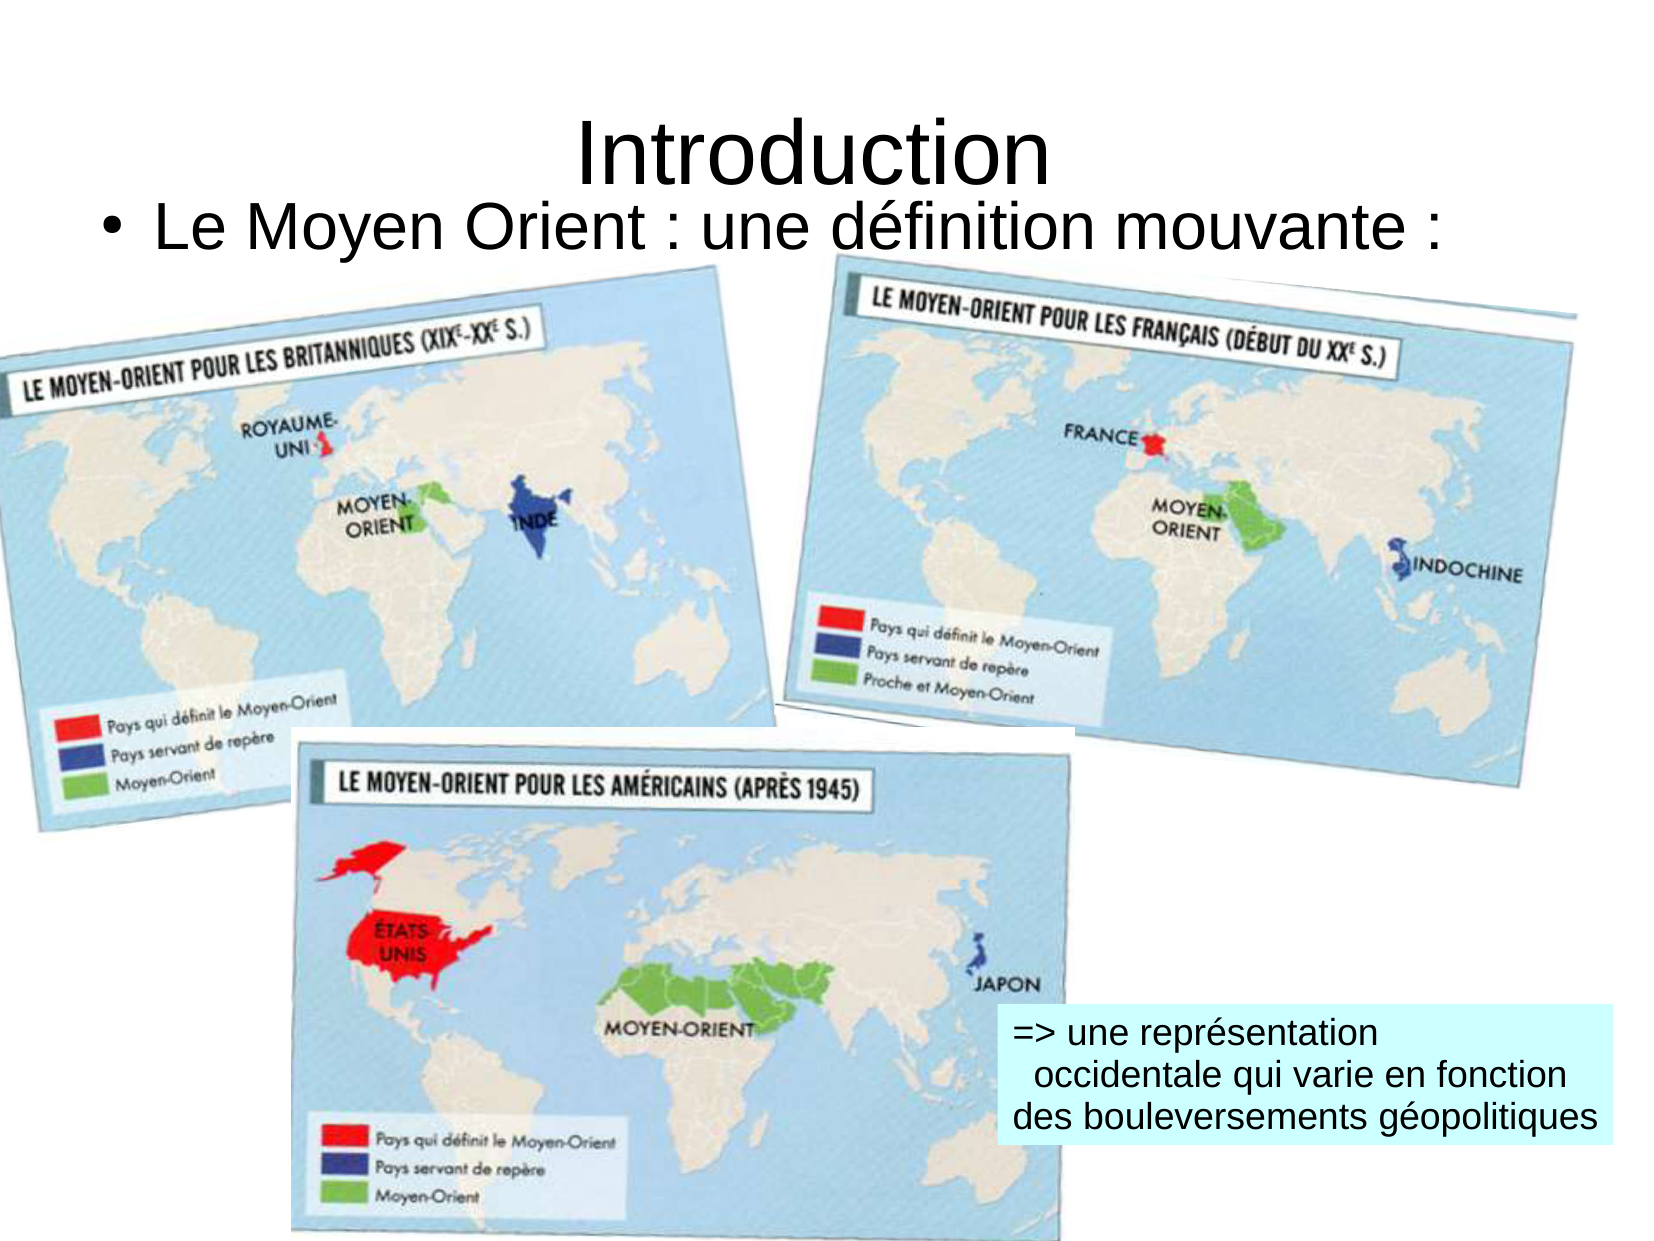

# Introduction
Le Moyen Orient : une définition mouvante :
=> une représentation
 occidentale qui varie en fonction
des bouleversements géopolitiques